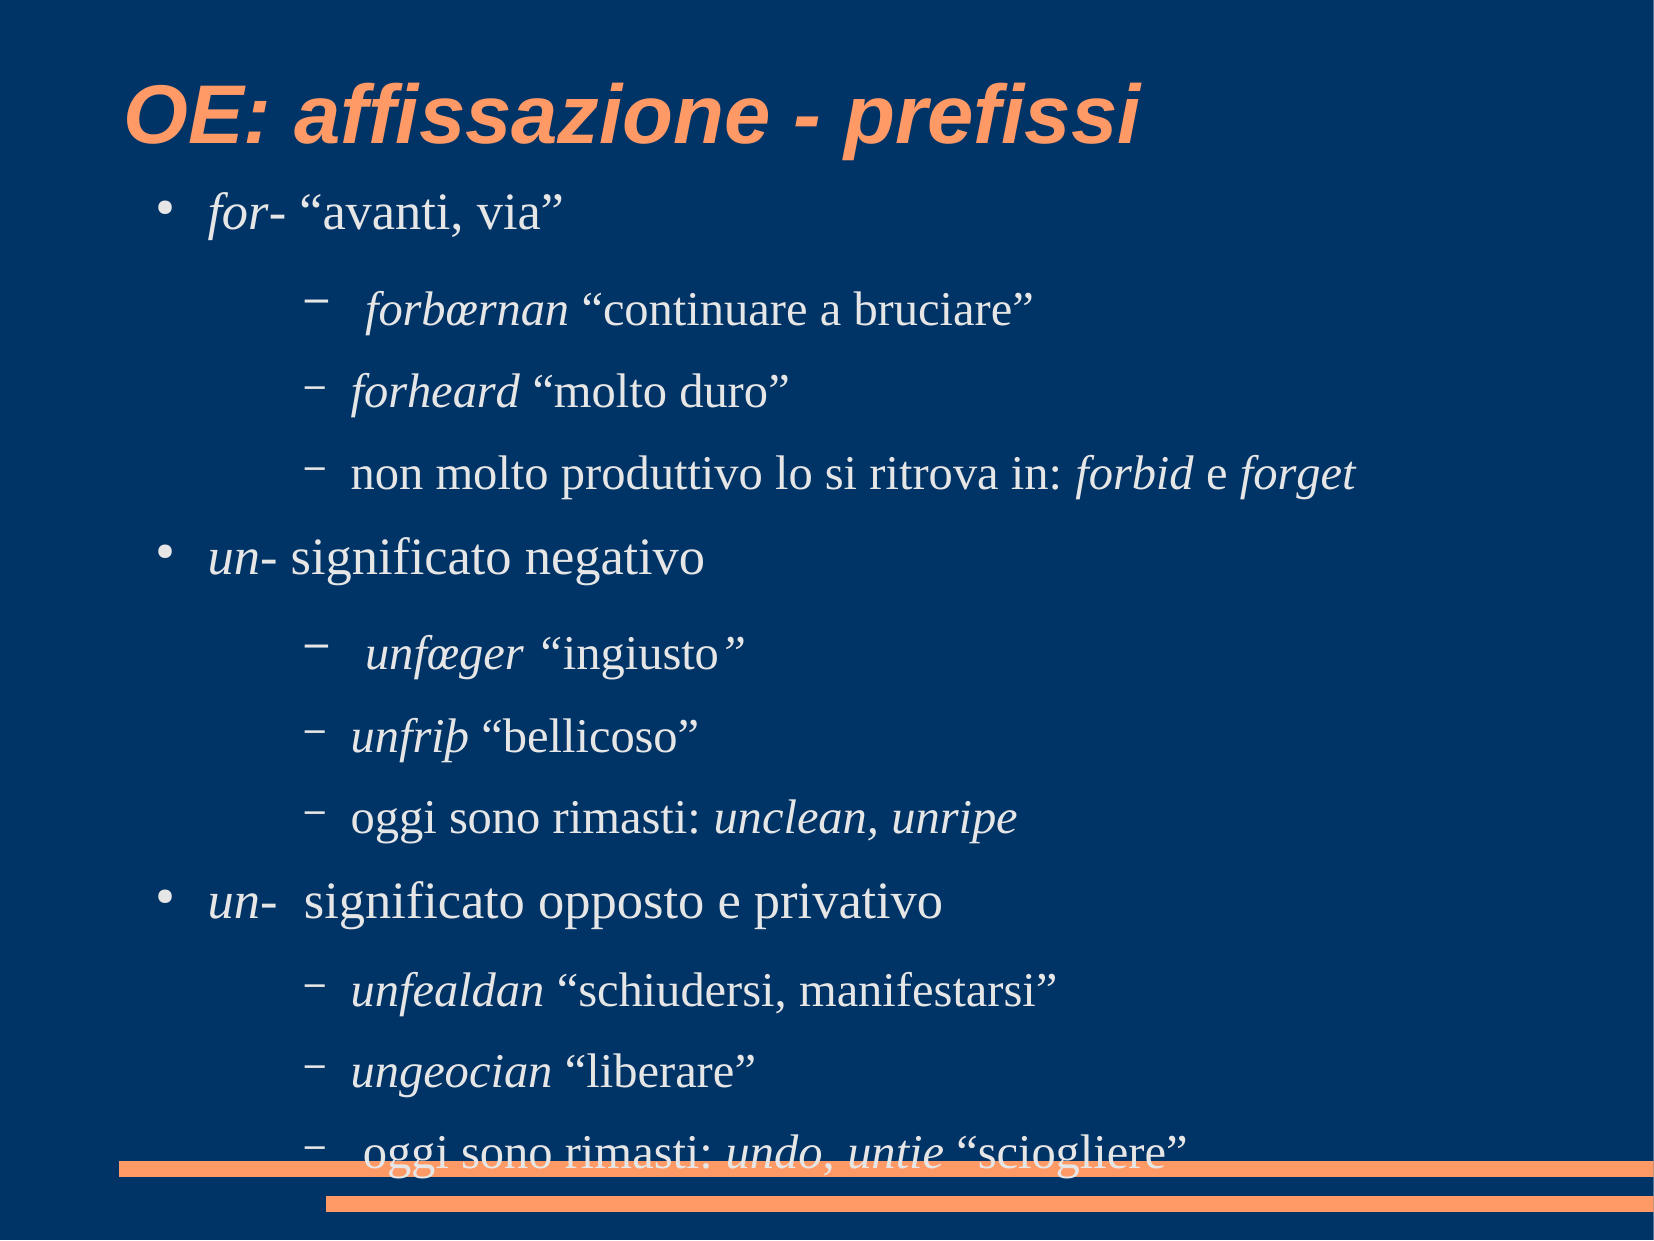

# OE: affissazione - prefissi
for- “avanti, via”
 forbœrnan “continuare a bruciare”
forheard “molto duro”
non molto produttivo lo si ritrova in: forbid e forget
un- significato negativo
 unfœger “ingiusto”
unfriþ “bellicoso”
oggi sono rimasti: unclean, unripe
un- significato opposto e privativo
unfealdan “schiudersi, manifestarsi”
ungeocian “liberare”
 oggi sono rimasti: undo, untie “sciogliere”